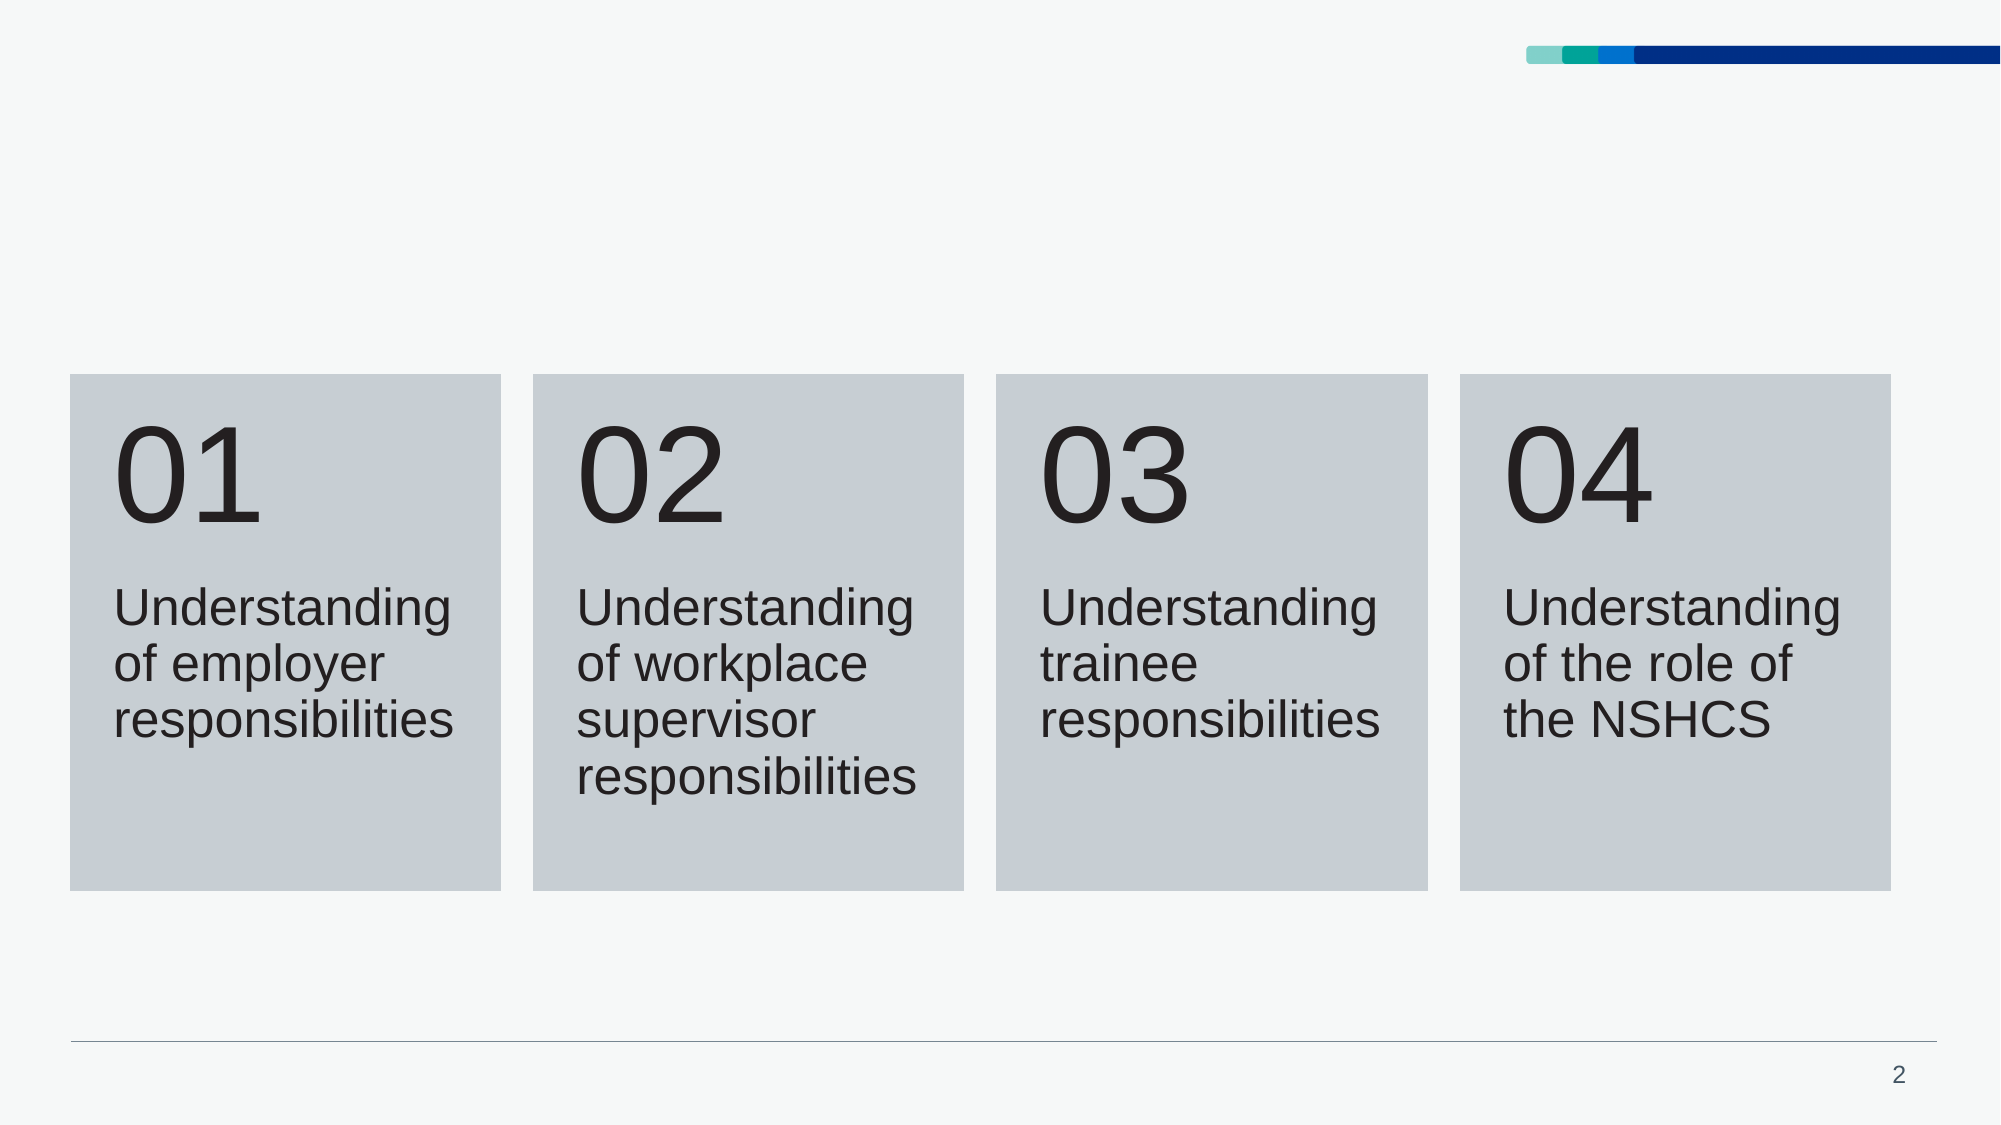

Understanding of employer responsibilities
01
Understanding of workplace supervisor responsibilities
02
Understanding trainee responsibilities
03
Understanding of the role of the NSHCS
04
# Objectives